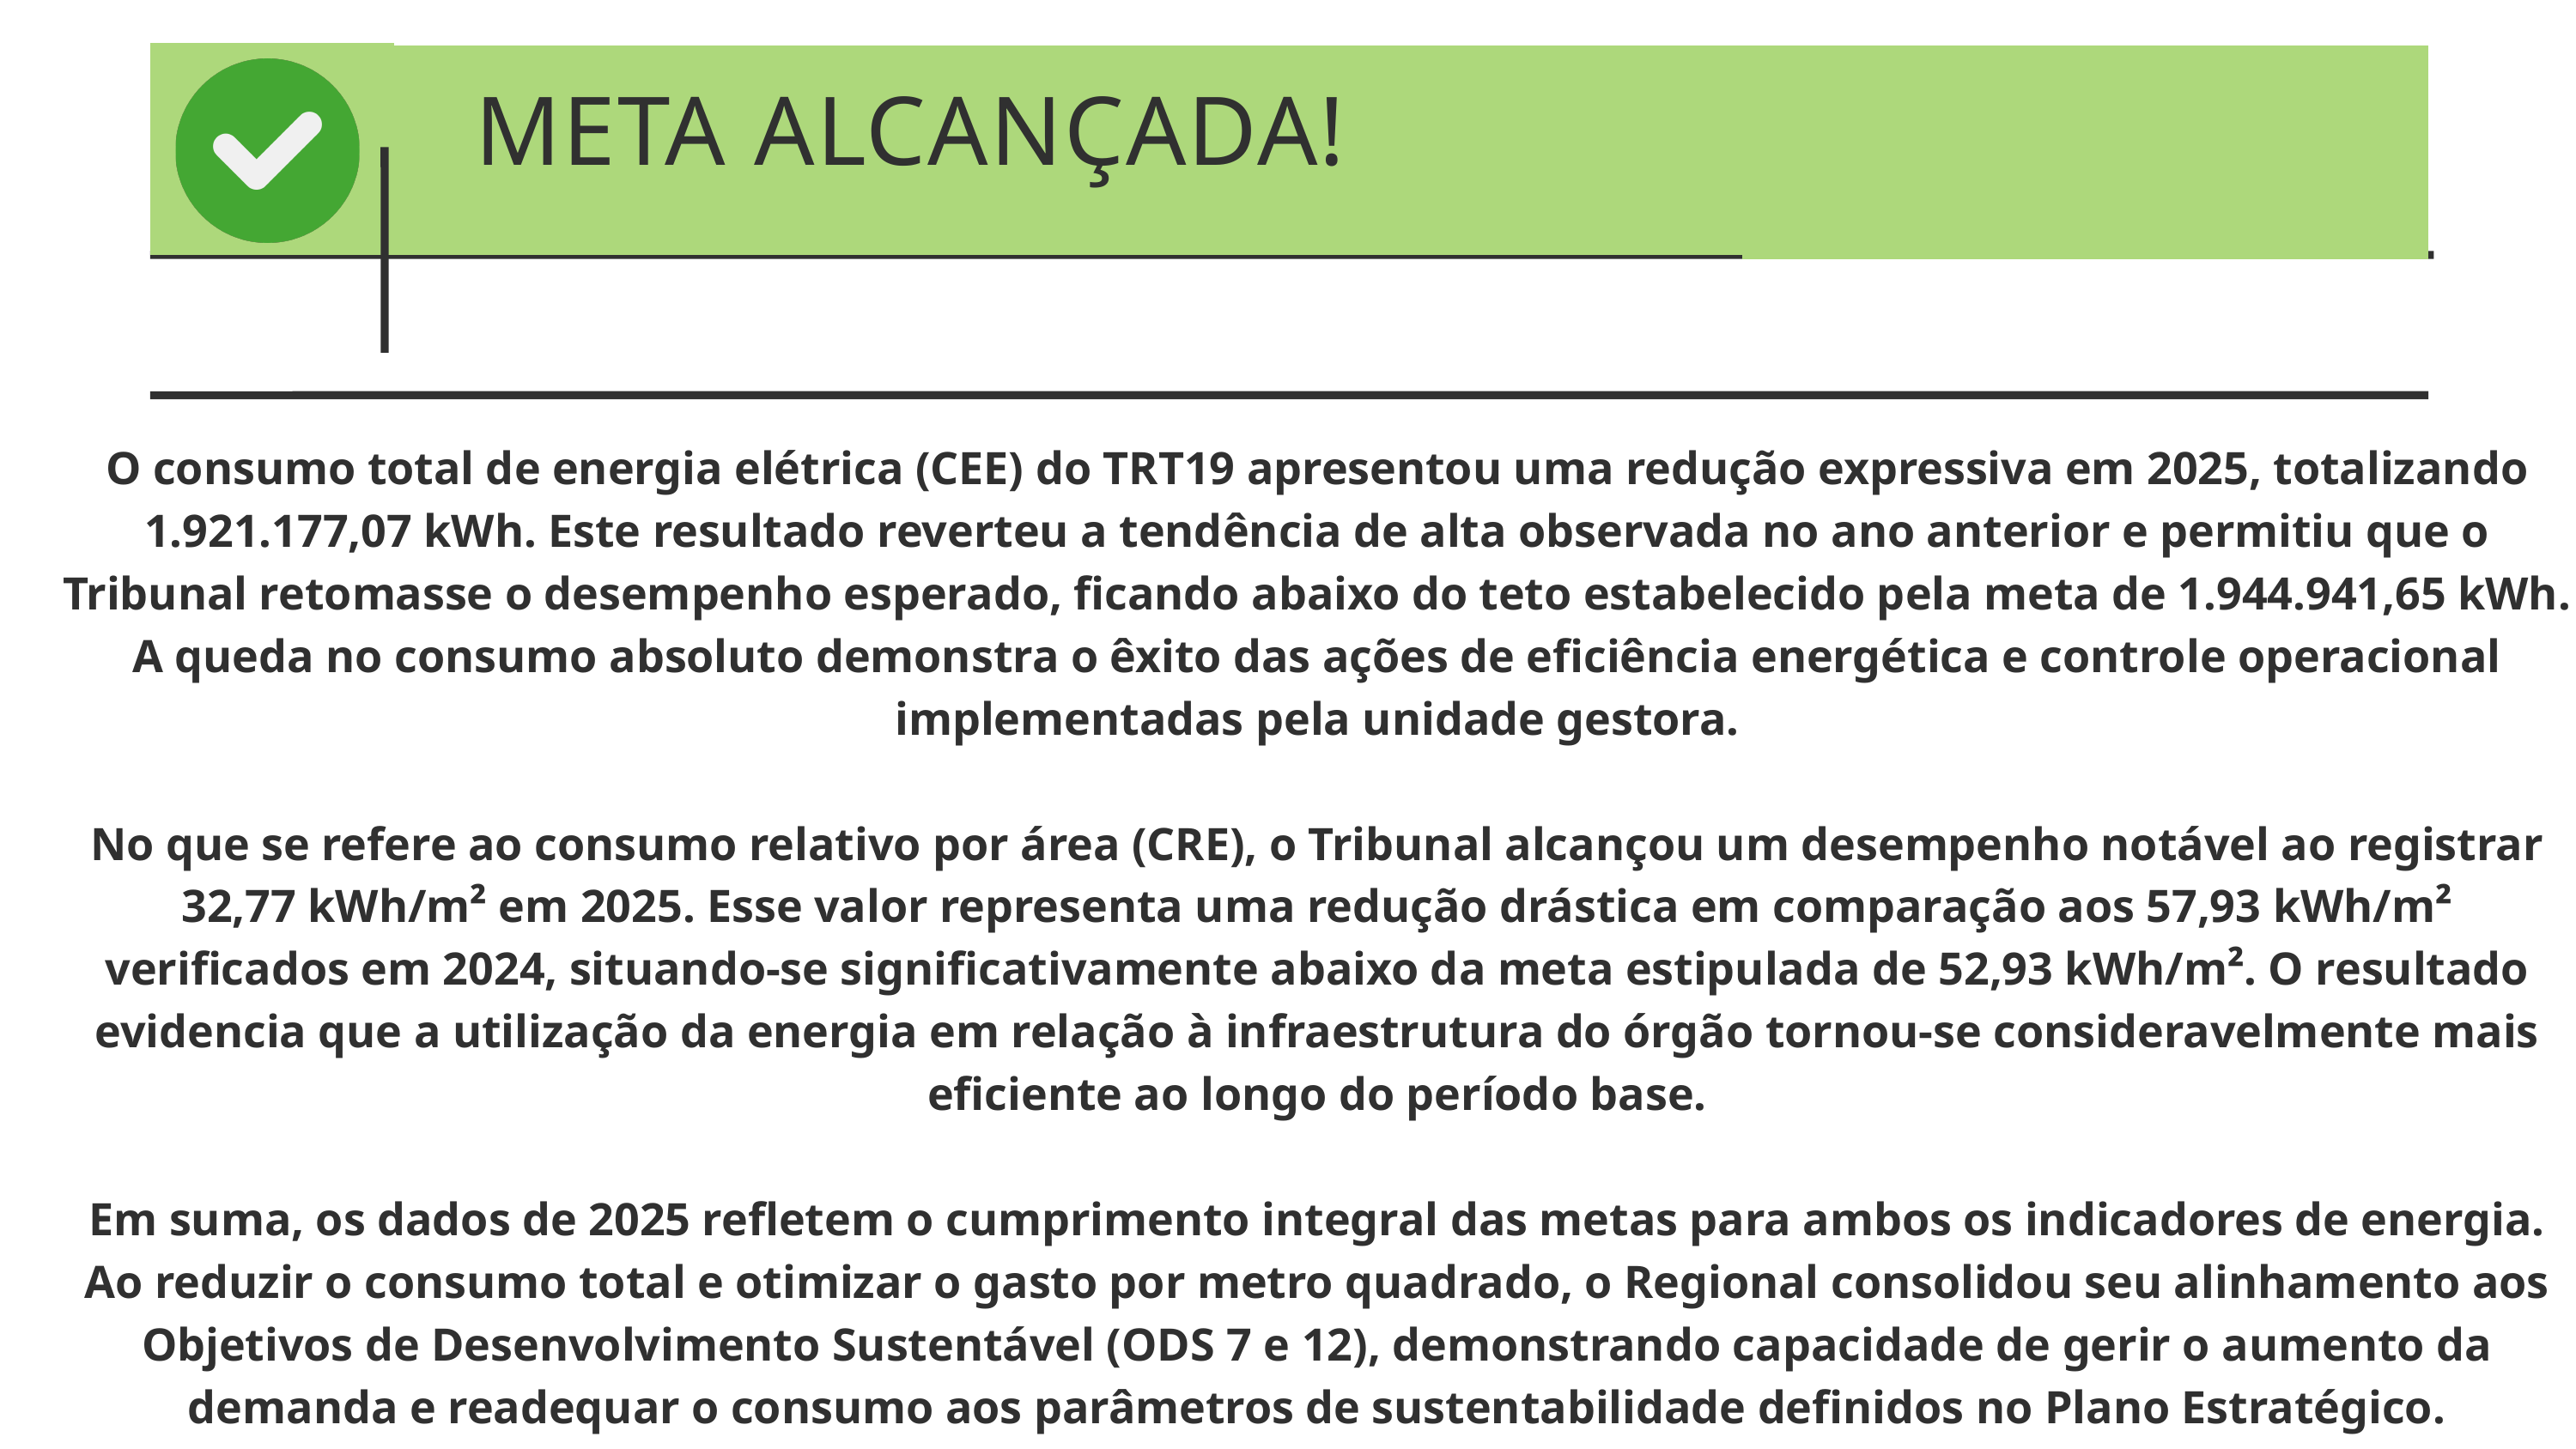

META ALCANÇADA!
O consumo total de energia elétrica (CEE) do TRT19 apresentou uma redução expressiva em 2025, totalizando 1.921.177,07 kWh. Este resultado reverteu a tendência de alta observada no ano anterior e permitiu que o Tribunal retomasse o desempenho esperado, ficando abaixo do teto estabelecido pela meta de 1.944.941,65 kWh. A queda no consumo absoluto demonstra o êxito das ações de eficiência energética e controle operacional implementadas pela unidade gestora.
No que se refere ao consumo relativo por área (CRE), o Tribunal alcançou um desempenho notável ao registrar 32,77 kWh/m² em 2025. Esse valor representa uma redução drástica em comparação aos 57,93 kWh/m² verificados em 2024, situando-se significativamente abaixo da meta estipulada de 52,93 kWh/m². O resultado evidencia que a utilização da energia em relação à infraestrutura do órgão tornou-se consideravelmente mais eficiente ao longo do período base.
Em suma, os dados de 2025 refletem o cumprimento integral das metas para ambos os indicadores de energia. Ao reduzir o consumo total e otimizar o gasto por metro quadrado, o Regional consolidou seu alinhamento aos Objetivos de Desenvolvimento Sustentável (ODS 7 e 12), demonstrando capacidade de gerir o aumento da demanda e readequar o consumo aos parâmetros de sustentabilidade definidos no Plano Estratégico.